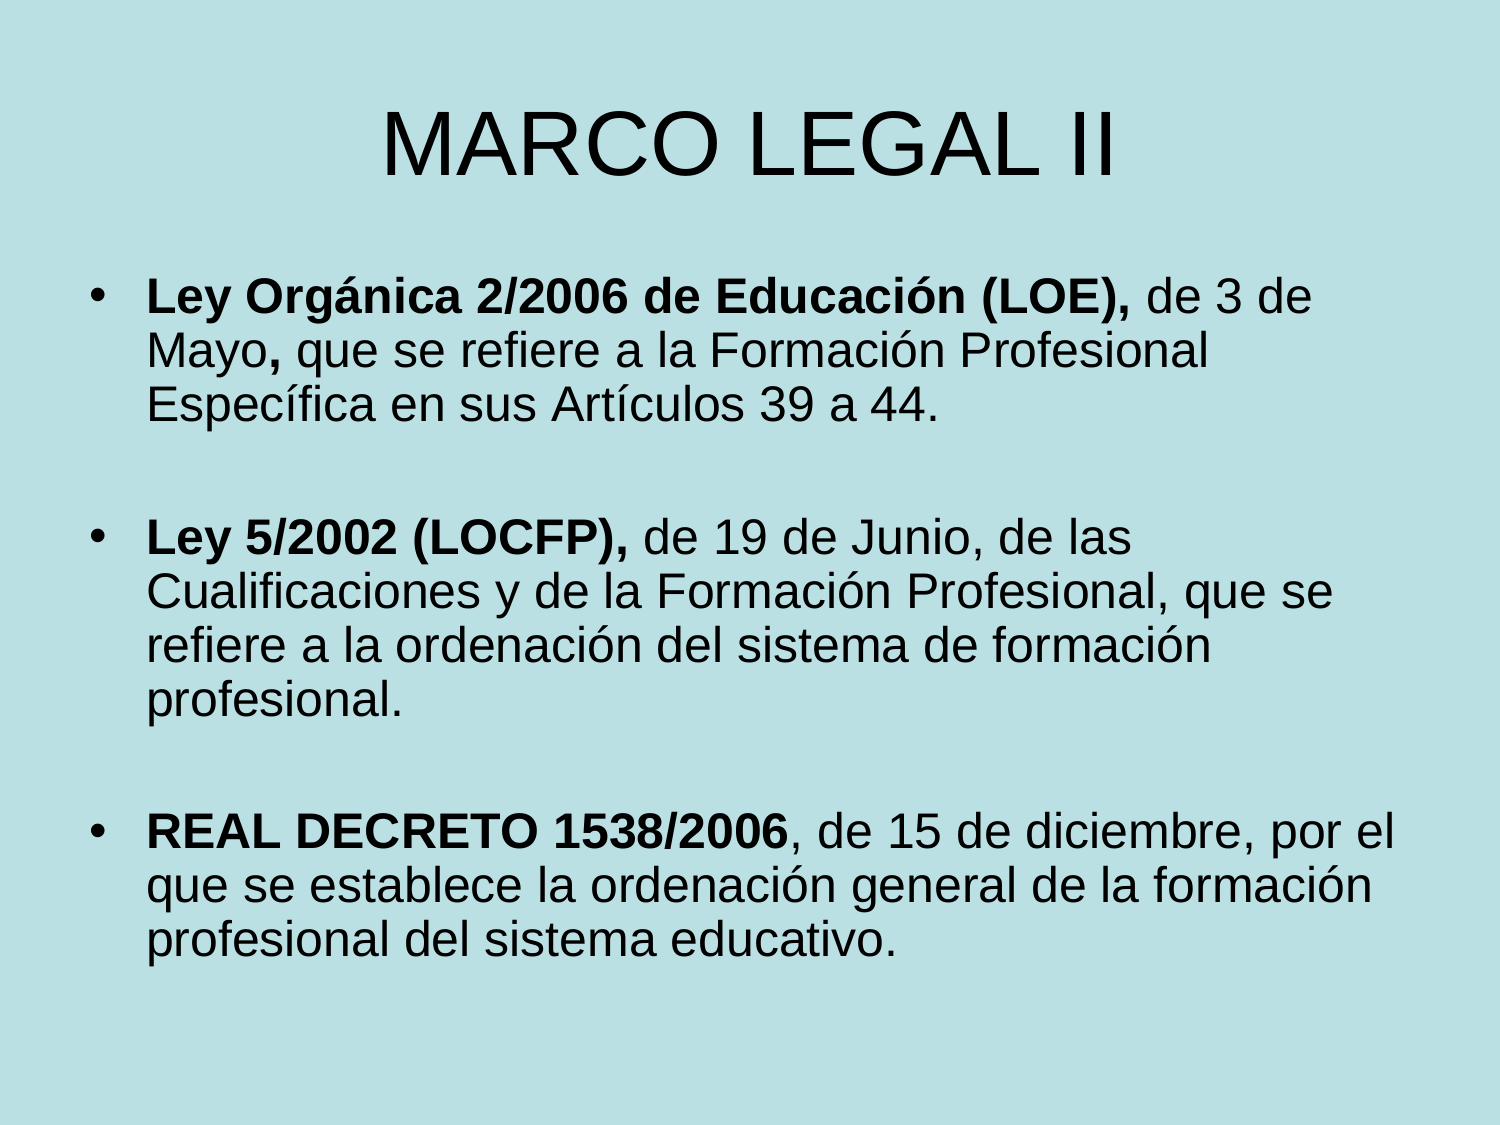

# MARCO LEGAL II
Ley Orgánica 2/2006 de Educación (LOE), de 3 de Mayo, que se refiere a la Formación Profesional Específica en sus Artículos 39 a 44.
Ley 5/2002 (LOCFP), de 19 de Junio, de las Cualificaciones y de la Formación Profesional, que se refiere a la ordenación del sistema de formación profesional.
REAL DECRETO 1538/2006, de 15 de diciembre, por el que se establece la ordenación general de la formación profesional del sistema educativo.